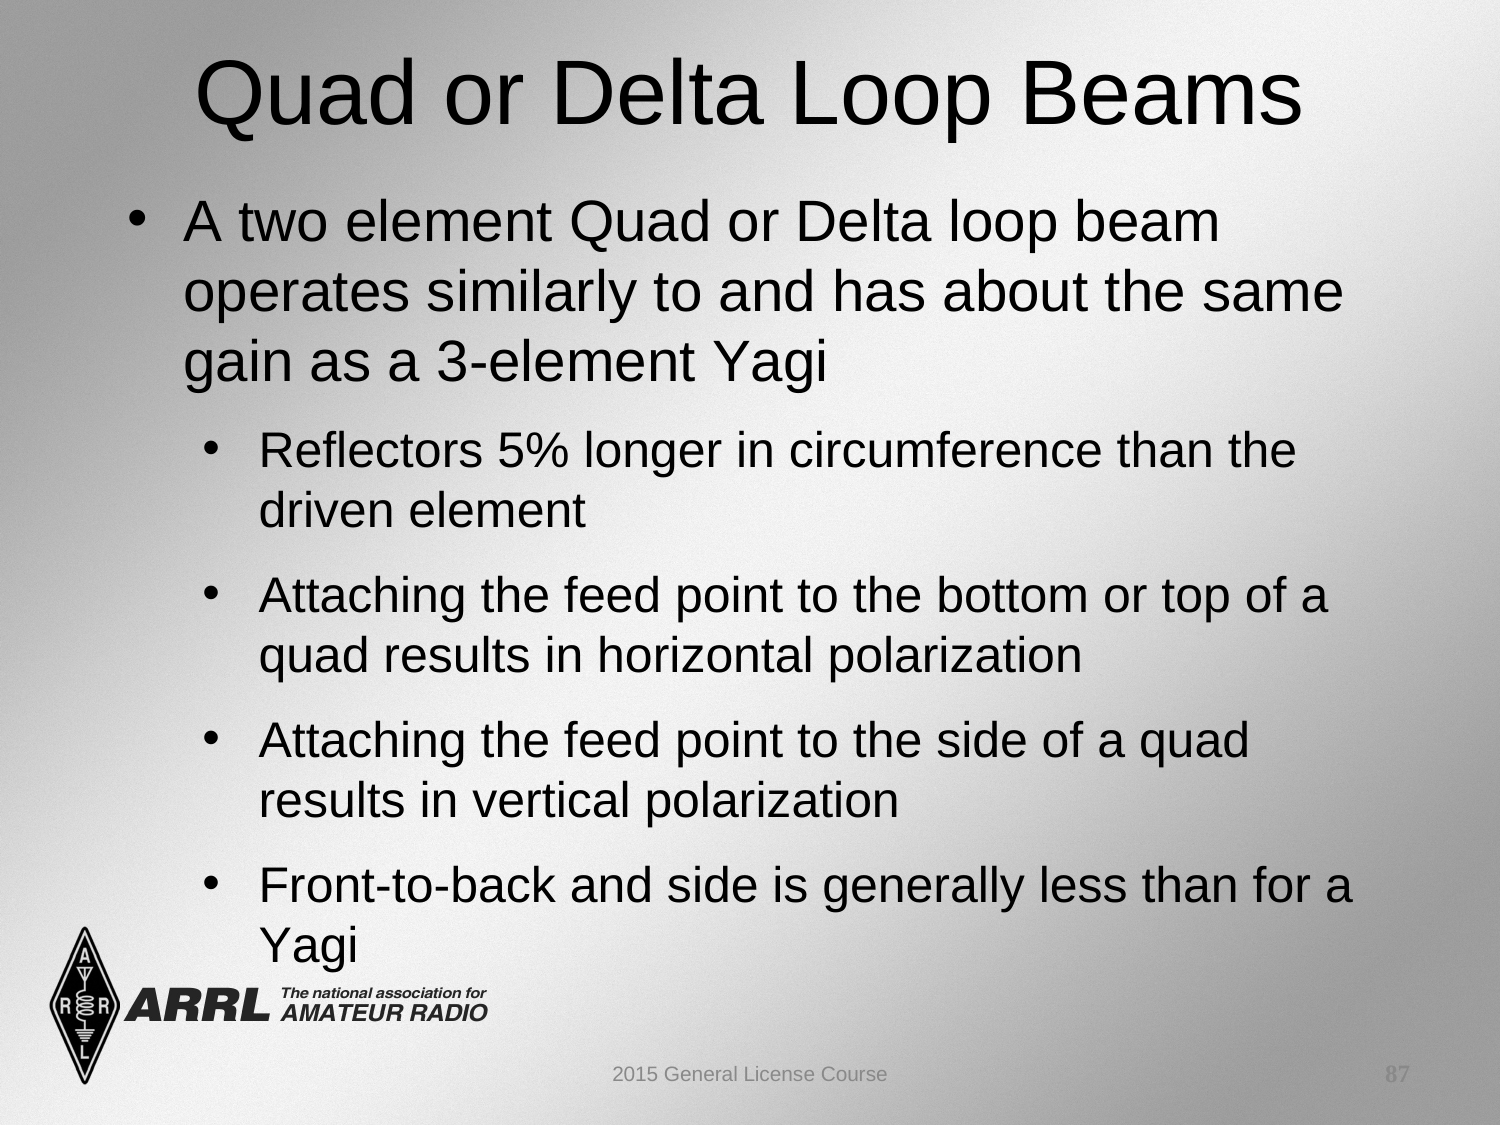

Quad or Delta Loop Beams
A two element Quad or Delta loop beam operates similarly to and has about the same gain as a 3-element Yagi
Reflectors 5% longer in circumference than the driven element
Attaching the feed point to the bottom or top of a quad results in horizontal polarization
Attaching the feed point to the side of a quad results in vertical polarization
Front-to-back and side is generally less than for a Yagi
2015 General License Course